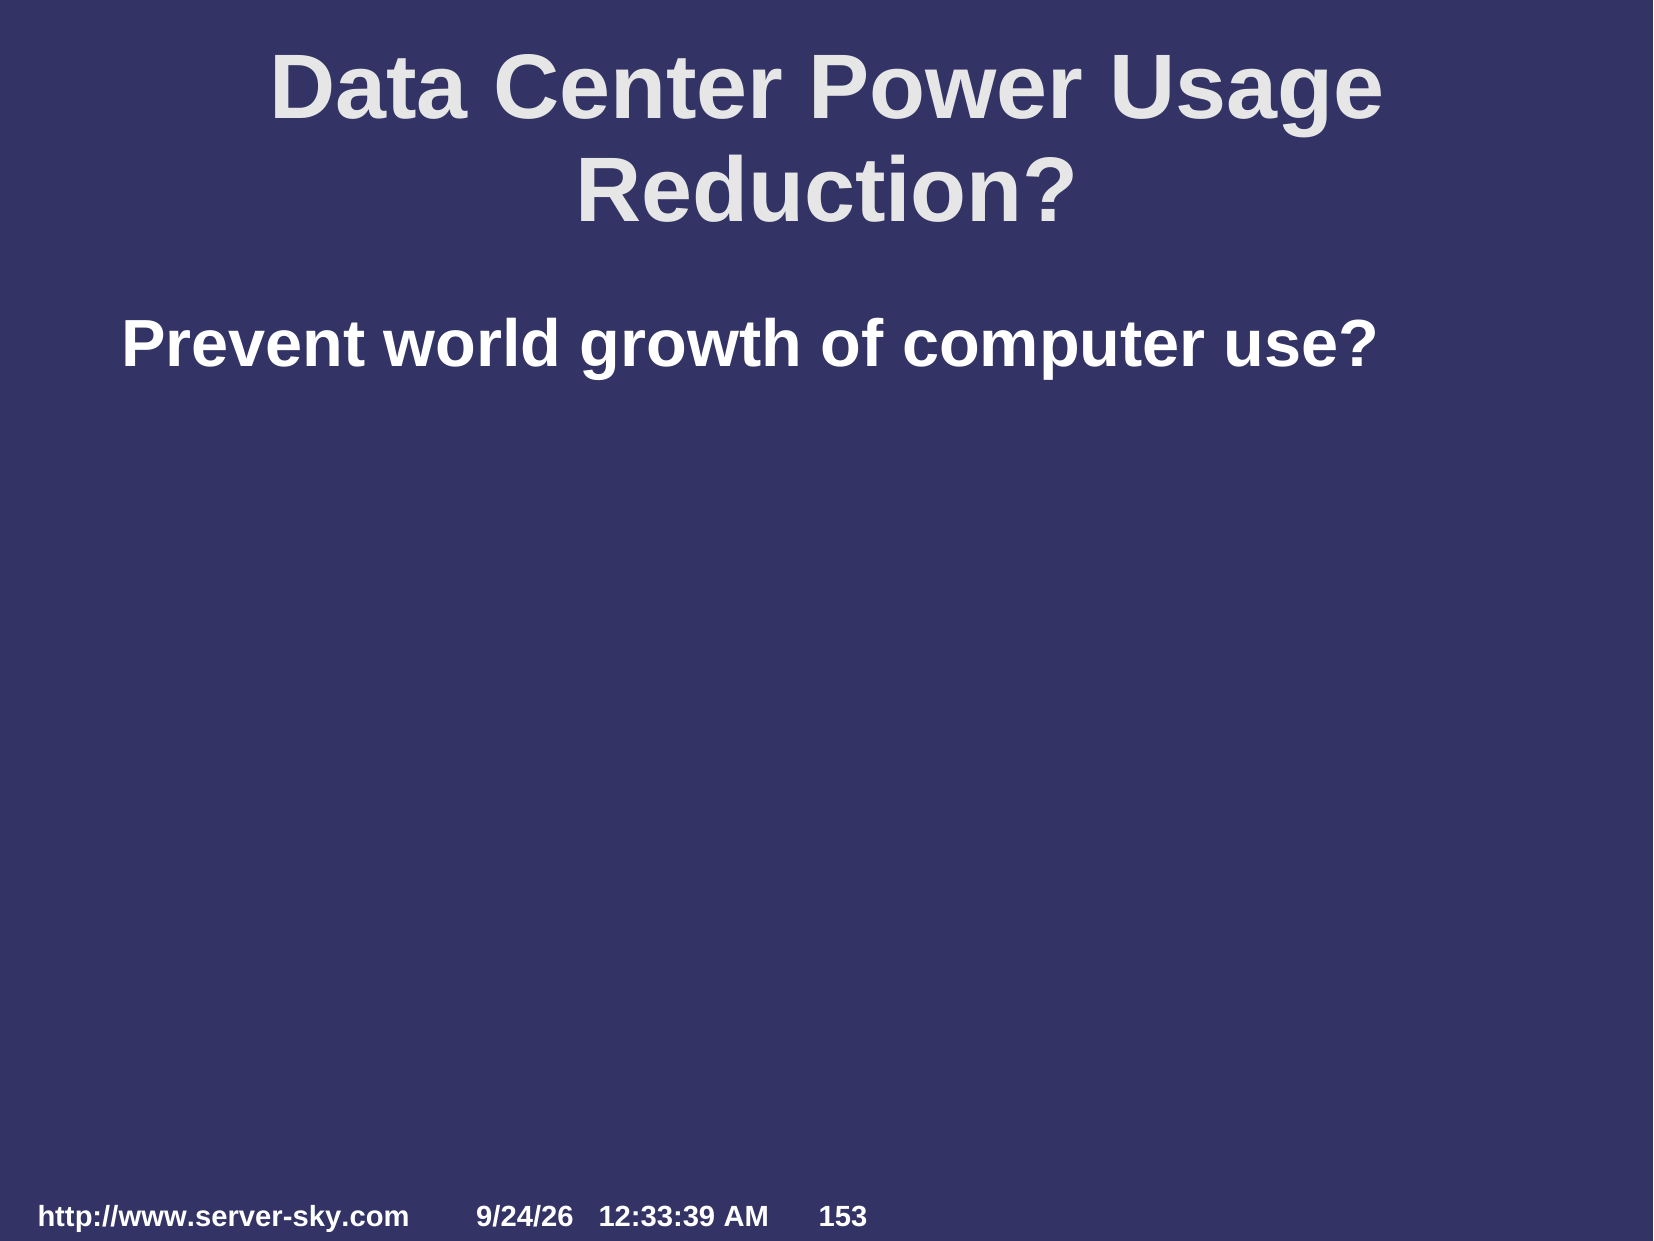

# Data Center Power Usage Reduction?
Prevent world growth of computer use?